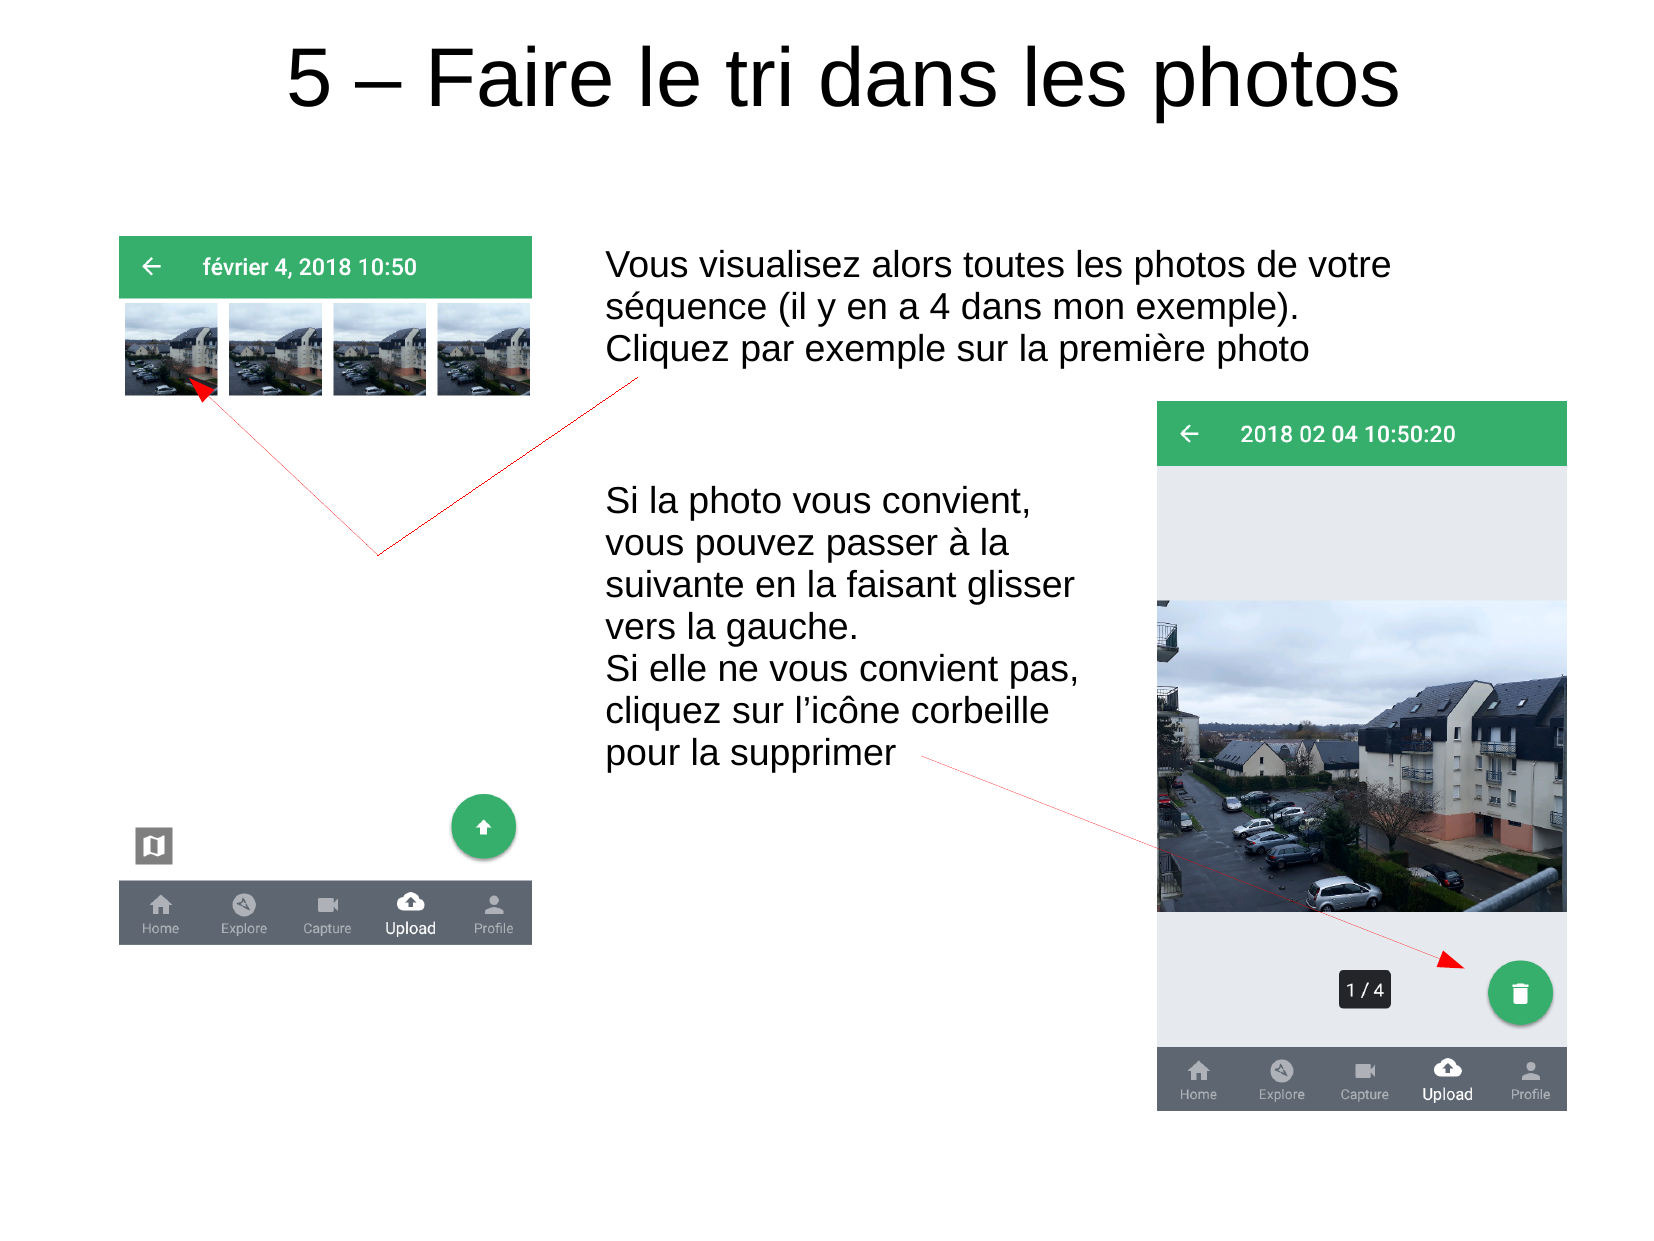

5 – Faire le tri dans les photos
Vous visualisez alors toutes les photos de votre séquence (il y en a 4 dans mon exemple).
Cliquez par exemple sur la première photo
Si la photo vous convient, vous pouvez passer à la suivante en la faisant glisser vers la gauche.
Si elle ne vous convient pas, cliquez sur l’icône corbeille pour la supprimer